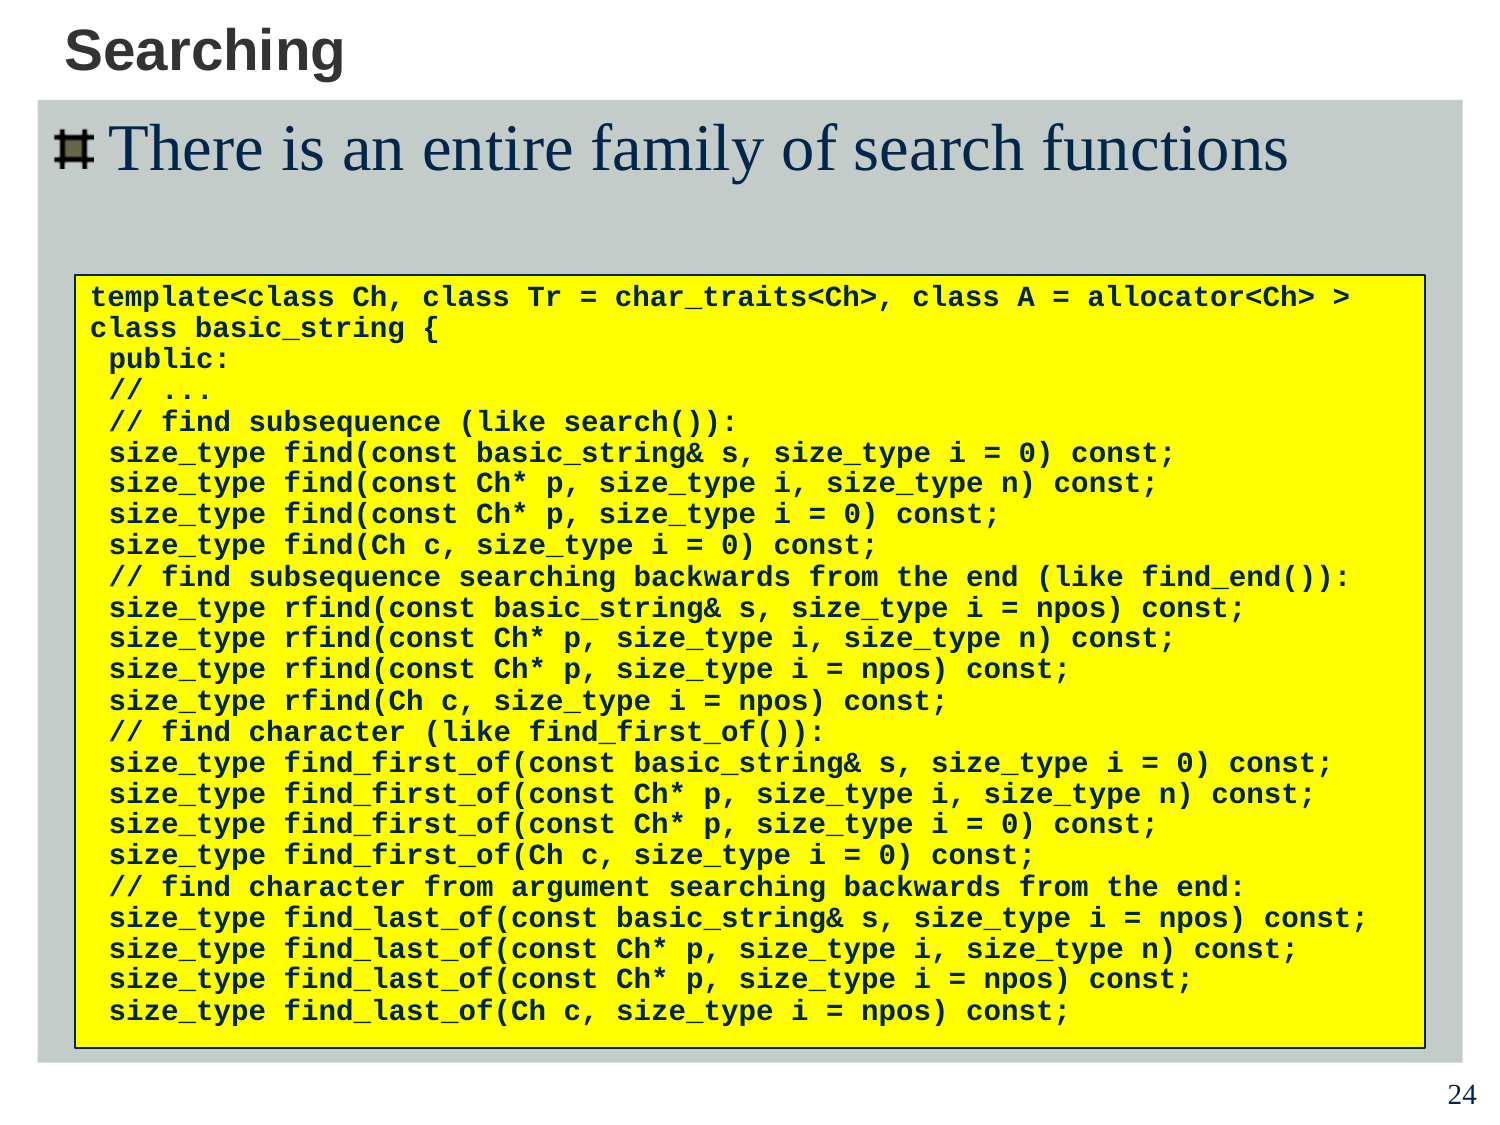

# Searching
There is an entire family of search functions
template<class Ch, class Tr = char_traits<Ch>, class A = allocator<Ch> >
class basic_string {
	public:
	// ...
	// find subsequence (like search()):
	size_type find(const basic_string& s, size_type i = 0) const;
	size_type find(const Ch* p, size_type i, size_type n) const;
	size_type find(const Ch* p, size_type i = 0) const;
	size_type find(Ch c, size_type i = 0) const;
	// find subsequence searching backwards from the end (like find_end()):
	size_type rfind(const basic_string& s, size_type i = npos) const;
	size_type rfind(const Ch* p, size_type i, size_type n) const;
	size_type rfind(const Ch* p, size_type i = npos) const;
	size_type rfind(Ch c, size_type i = npos) const;
	// find character (like find_first_of()):
	size_type find_first_of(const basic_string& s, size_type i = 0) const;
	size_type find_first_of(const Ch* p, size_type i, size_type n) const;
	size_type find_first_of(const Ch* p, size_type i = 0) const;
	size_type find_first_of(Ch c, size_type i = 0) const;
	// find character from argument searching backwards from the end:
	size_type find_last_of(const basic_string& s, size_type i = npos) const;
	size_type find_last_of(const Ch* p, size_type i, size_type n) const;
	size_type find_last_of(const Ch* p, size_type i = npos) const;
	size_type find_last_of(Ch c, size_type i = npos) const;